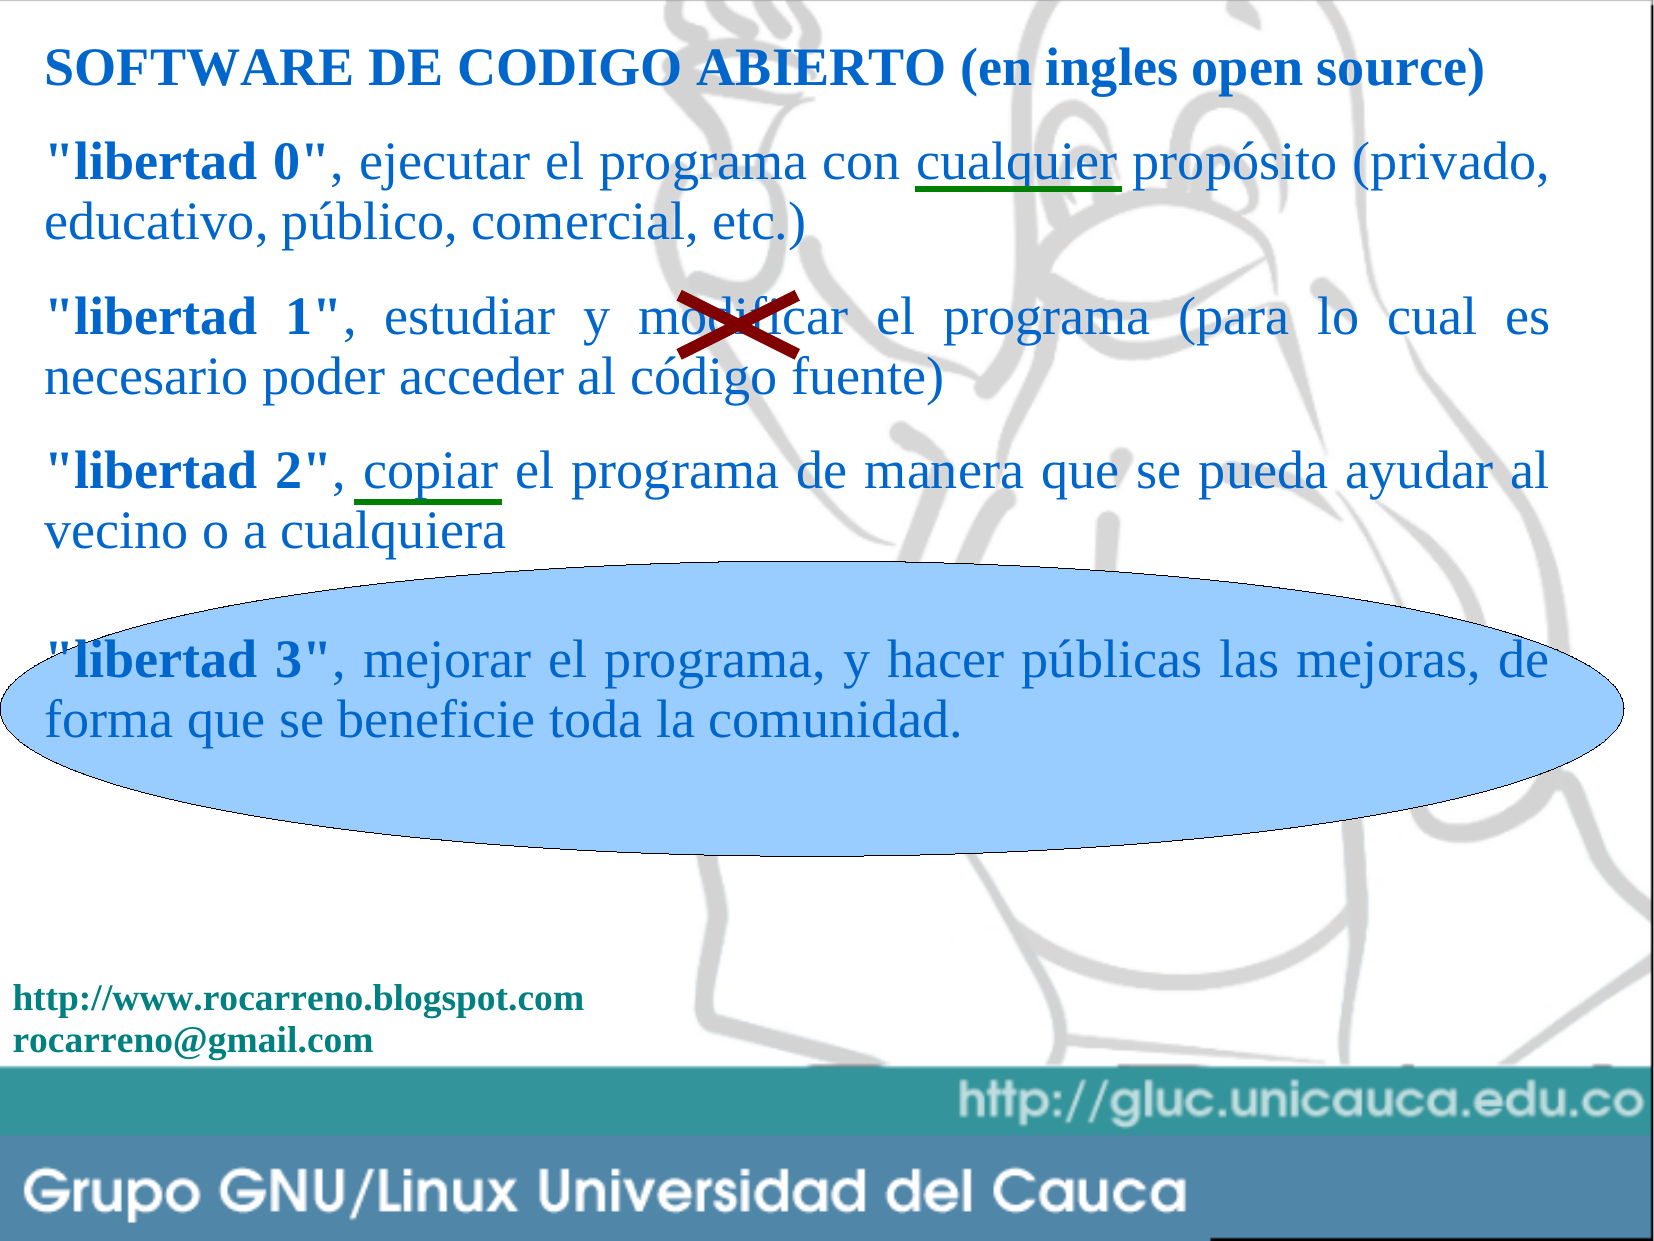

SOFTWARE DE CODIGO ABIERTO (en ingles open source)
"libertad 0", ejecutar el programa con cualquier propósito (privado, educativo, público, comercial, etc.)
"libertad 1", estudiar y modificar el programa (para lo cual es necesario poder acceder al código fuente)
"libertad 2", copiar el programa de manera que se pueda ayudar al vecino o a cualquiera
"libertad 3", mejorar el programa, y hacer públicas las mejoras, de forma que se beneficie toda la comunidad.
http://www.rocarreno.blogspot.com
rocarreno@gmail.com